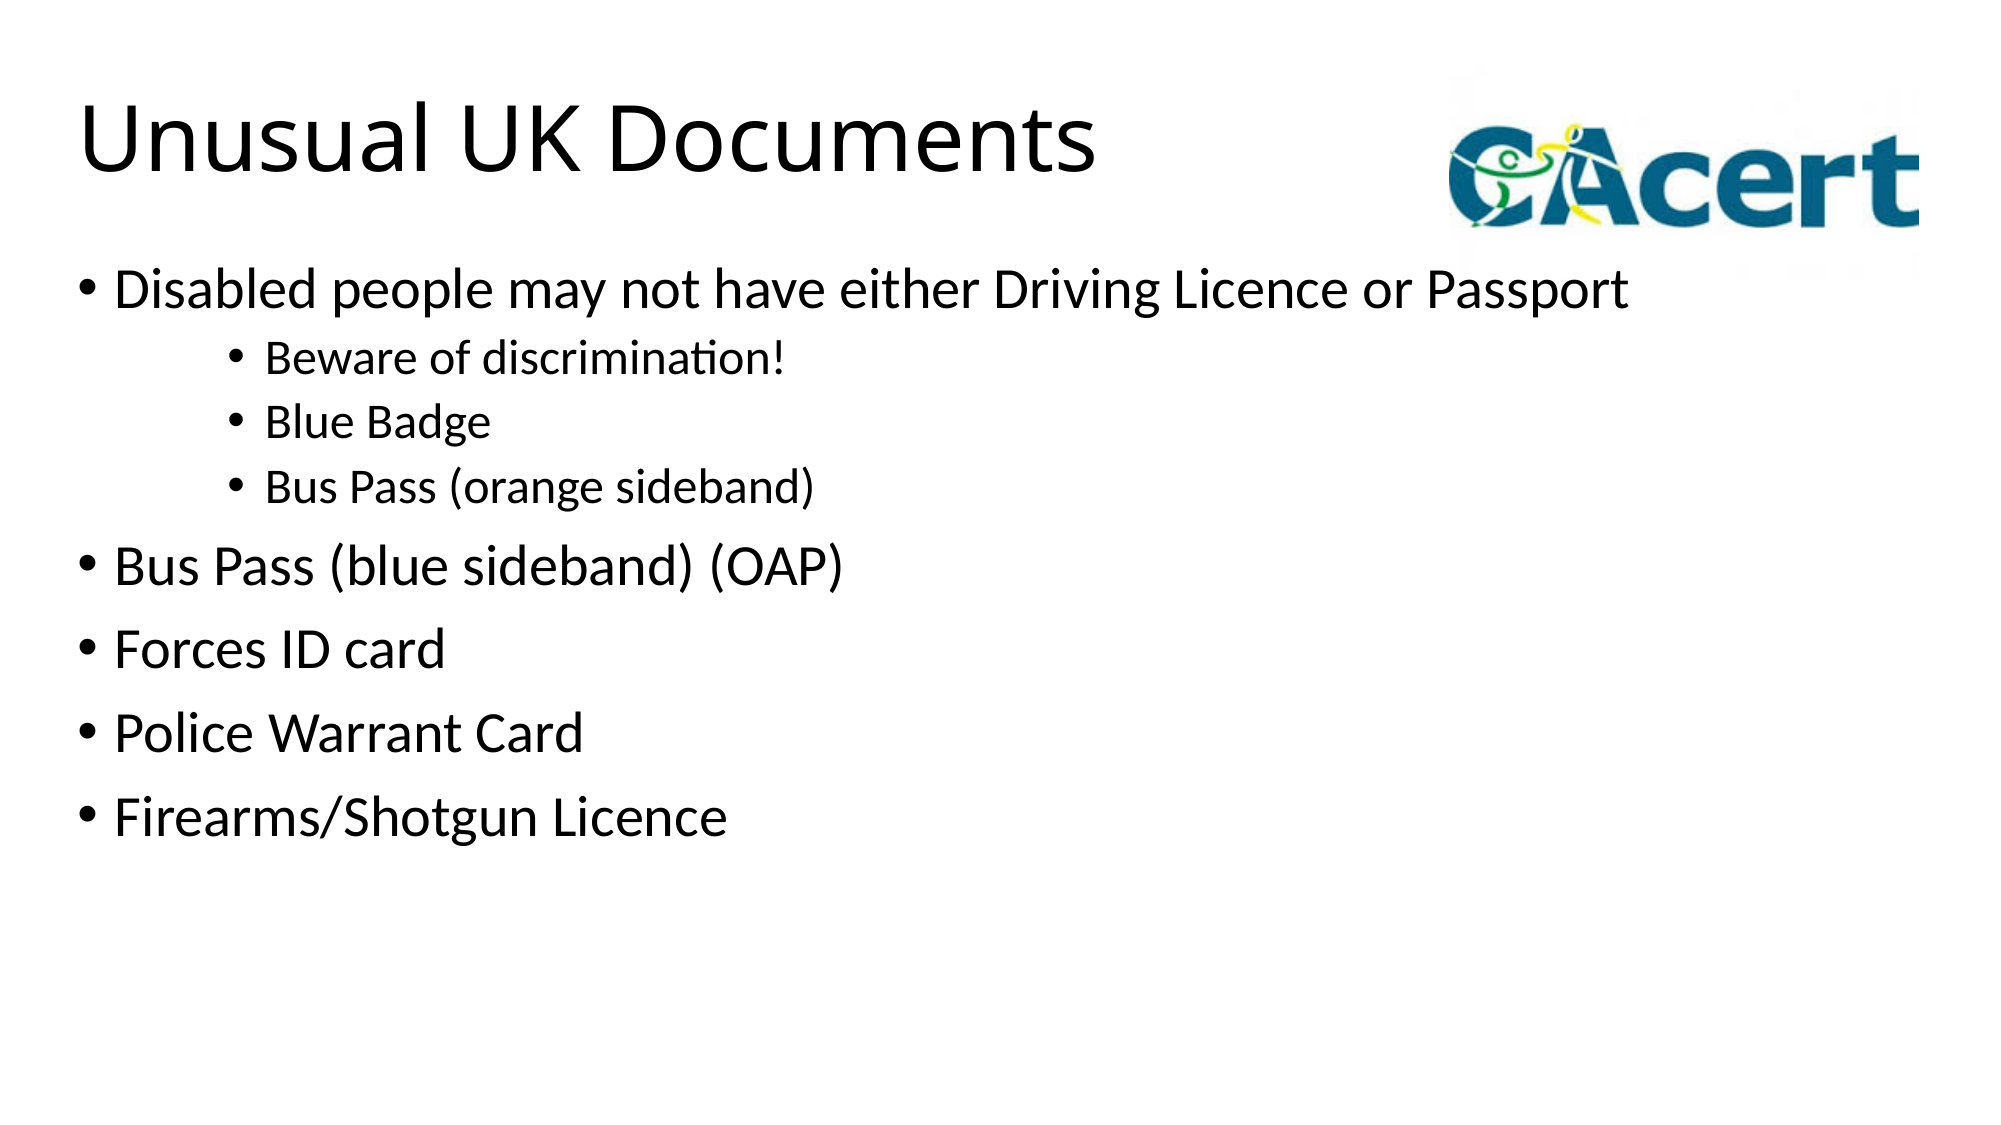

# Unusual UK Documents
Disabled people may not have either Driving Licence or Passport
Beware of discrimination!
Blue Badge
Bus Pass (orange sideband)
Bus Pass (blue sideband) (OAP)
Forces ID card
Police Warrant Card
Firearms/Shotgun Licence